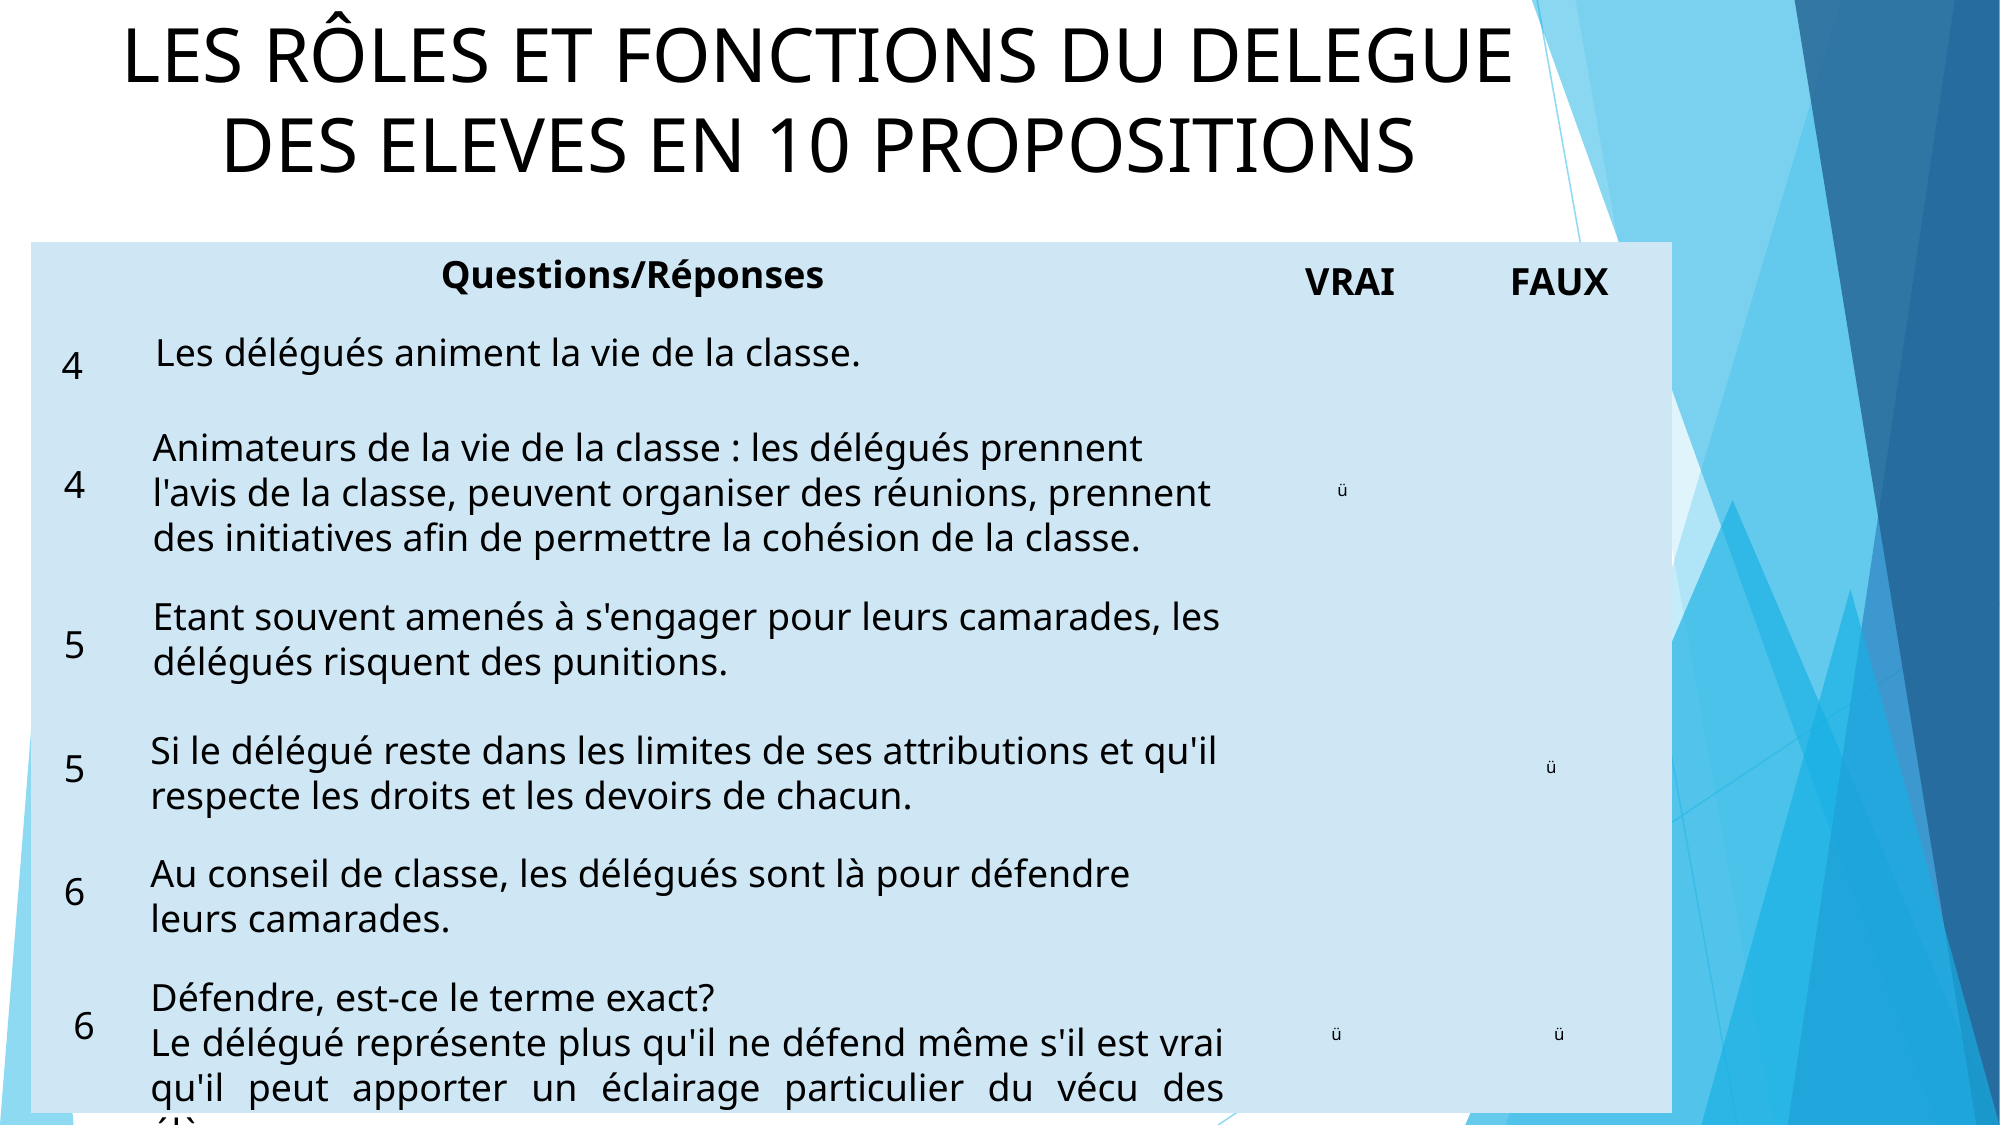

LES RÔLES ET FONCTIONS DU DELEGUE DES ELEVES EN 10 PROPOSITIONS
| | | | |
| --- | --- | --- | --- |
| | | | |
| | | | |
| | | | |
| | | | |
| | | | |
| | | | |
Questions/Réponses
VRAI
FAUX
Les délégués animent la vie de la classe.
4
Animateurs de la vie de la classe : les délégués prennent l'avis de la classe, peuvent organiser des réunions, prennent des initiatives afin de permettre la cohésion de la classe.
4
Etant souvent amenés à s'engager pour leurs camarades, les délégués risquent des punitions.
5
Si le délégué reste dans les limites de ses attributions et qu'il respecte les droits et les devoirs de chacun.
5
Au conseil de classe, les délégués sont là pour défendre leurs camarades.
6
Défendre, est-ce le terme exact?
Le délégué représente plus qu'il ne défend même s'il est vrai qu'il peut apporter un éclairage particulier du vécu des élèves.
6